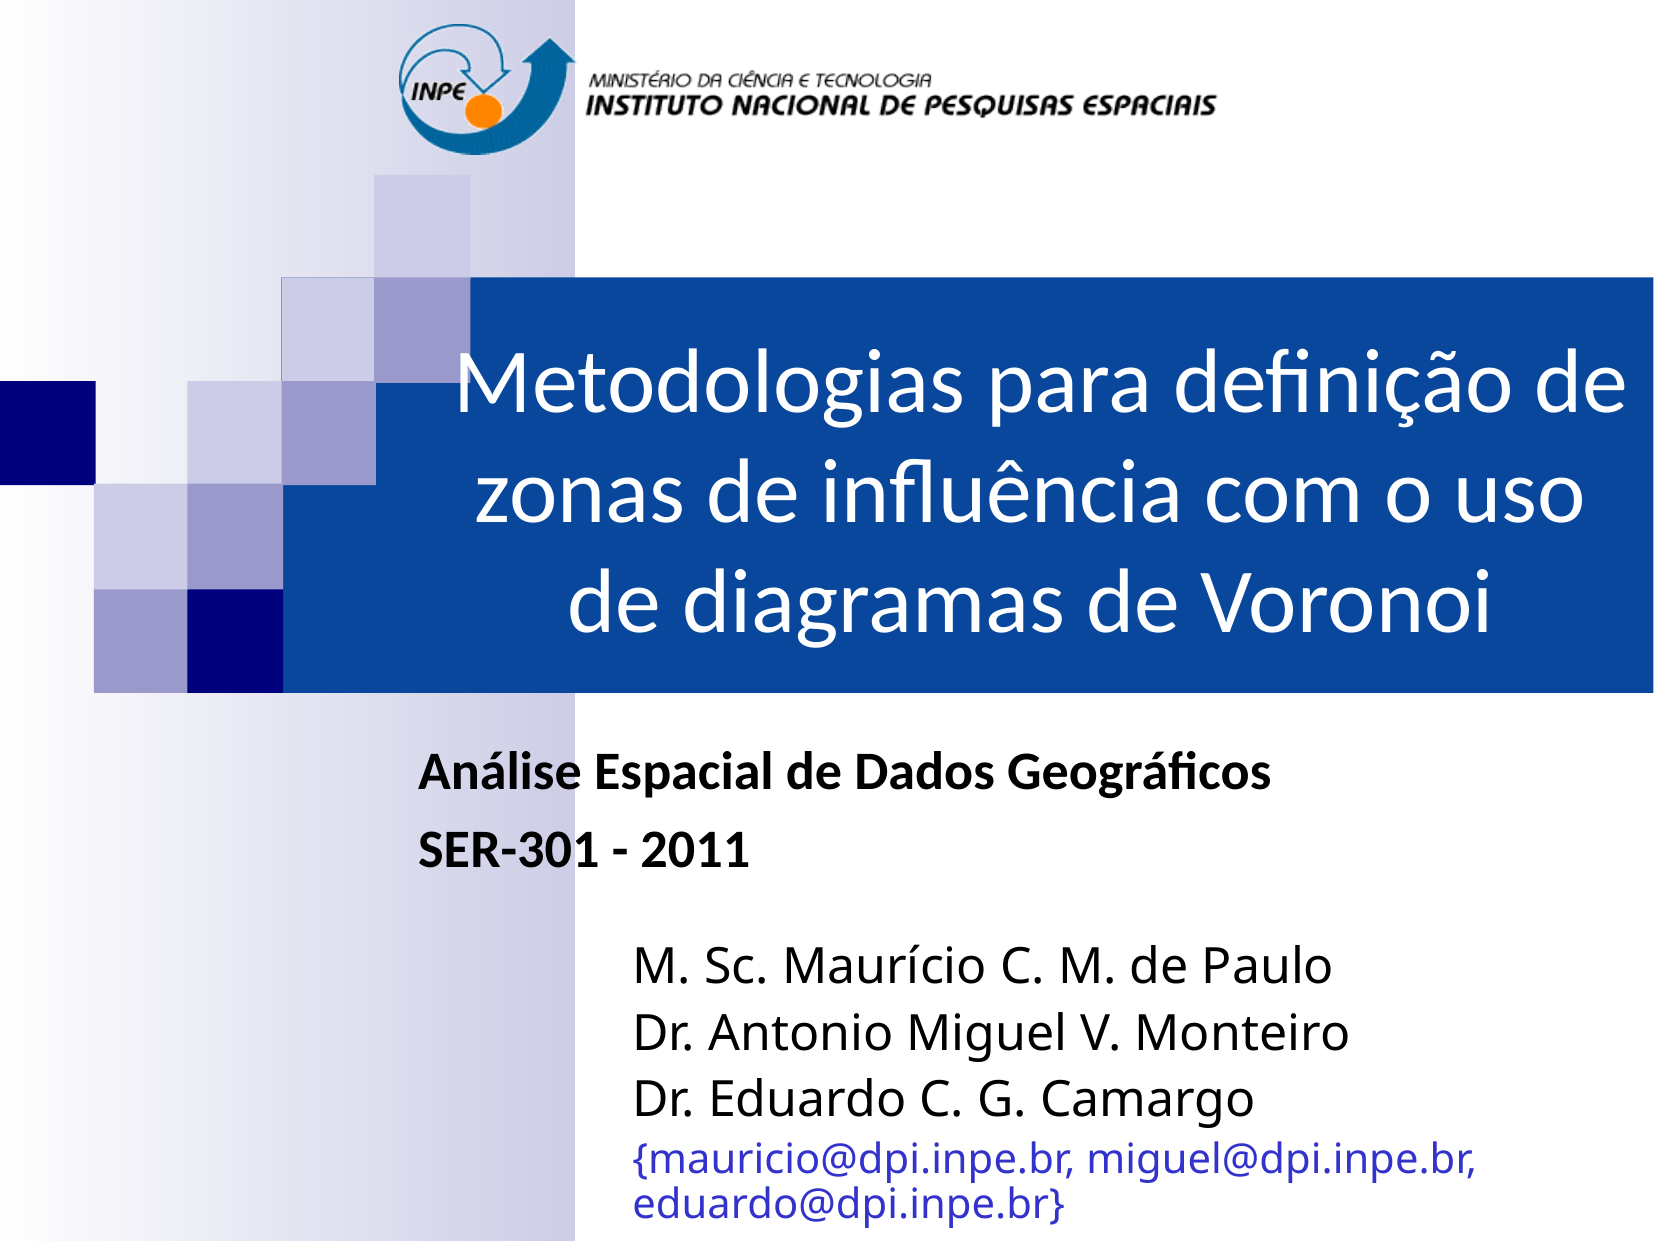

# Metodologias para definição de zonas de influência com o uso de diagramas de Voronoi
Análise Espacial de Dados Geográficos
SER-301 - 2011
M. Sc. Maurício C. M. de Paulo
Dr. Antonio Miguel V. Monteiro
Dr. Eduardo C. G. Camargo
{mauricio@dpi.inpe.br, miguel@dpi.inpe.br, eduardo@dpi.inpe.br}